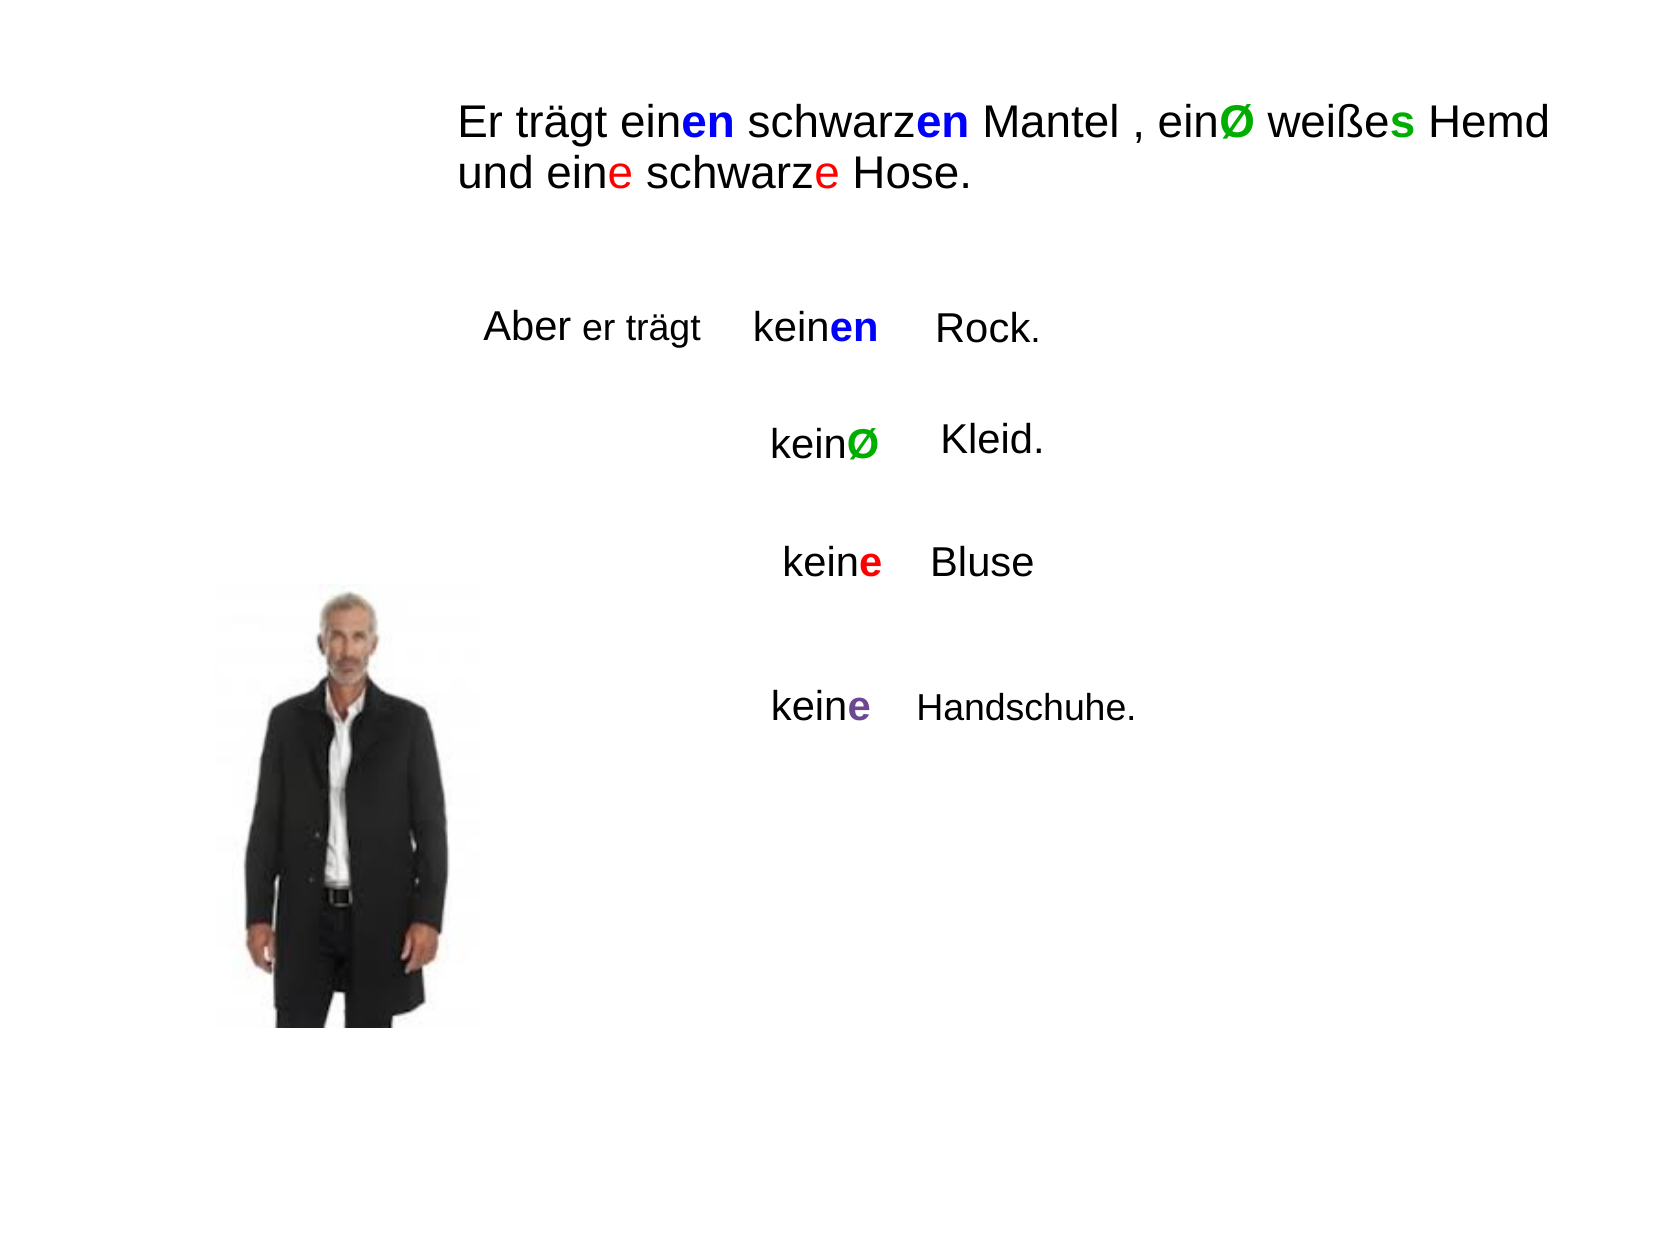

Er trägt einen schwarzen Mantel , einØ weißes Hemd
und eine schwarze Hose.
Aber er trägt
keinen
Rock.
Kleid.
keinØ
keine
Bluse
keine
Handschuhe.